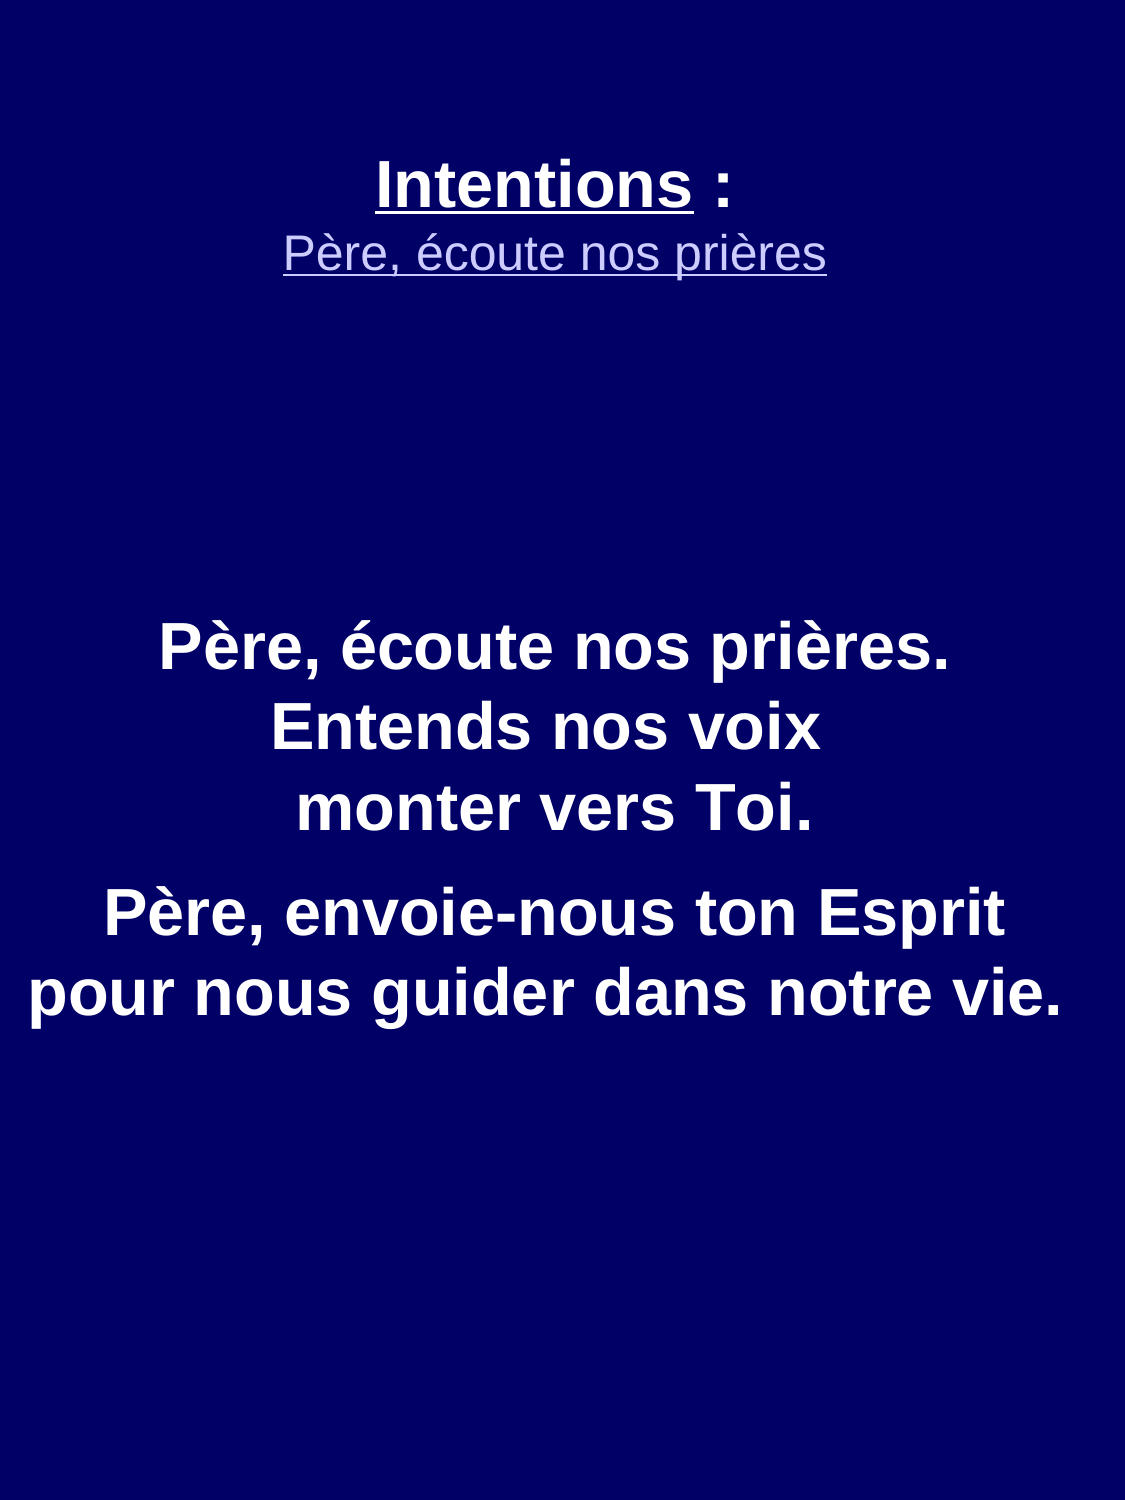

Intentions :
Père, écoute nos prières
Père, écoute nos prières.
Entends nos voix
monter vers Toi.
Père, envoie-nous ton Esprit pour nous guider dans notre vie.